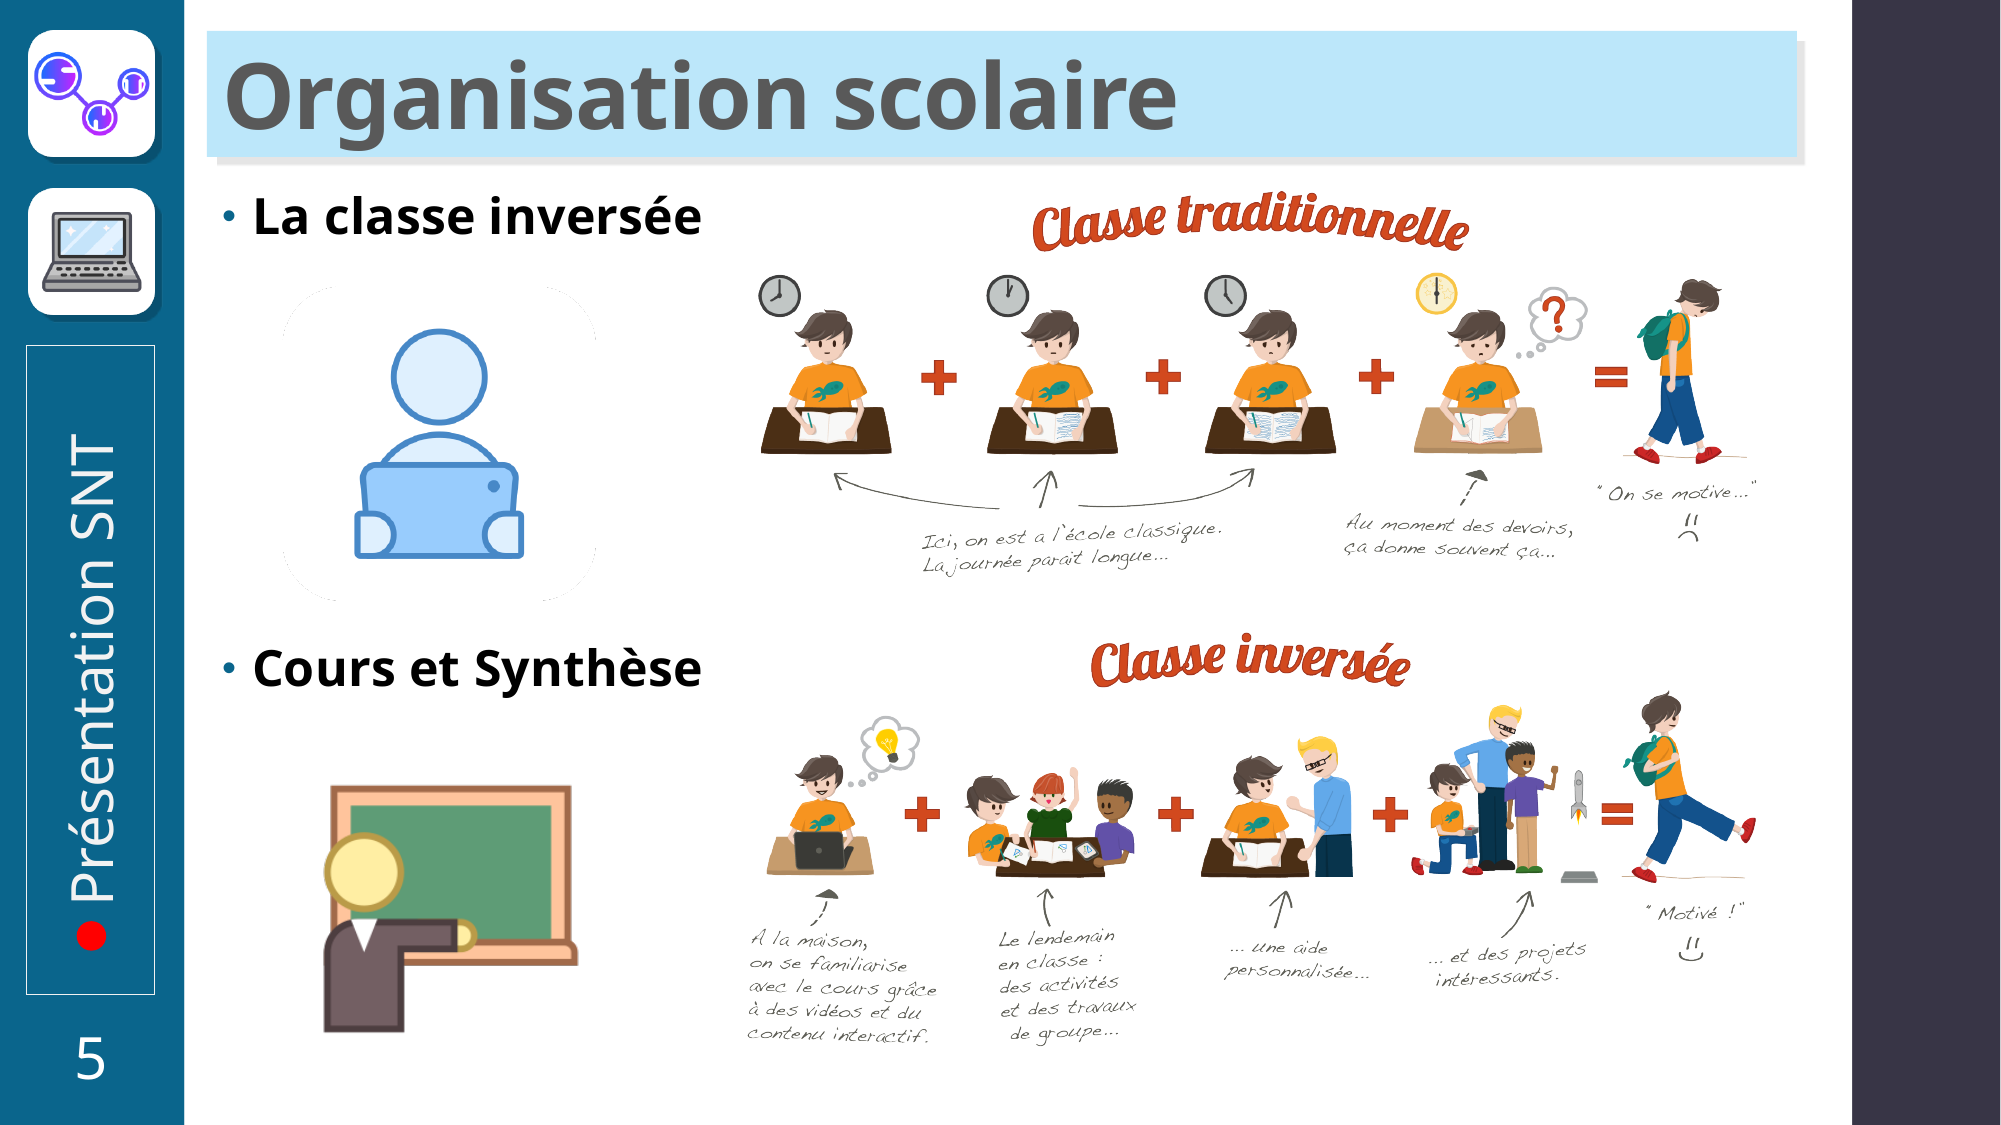

# Organisation scolaire
La classe inversée
Cours et Synthèse
Présentation SNT